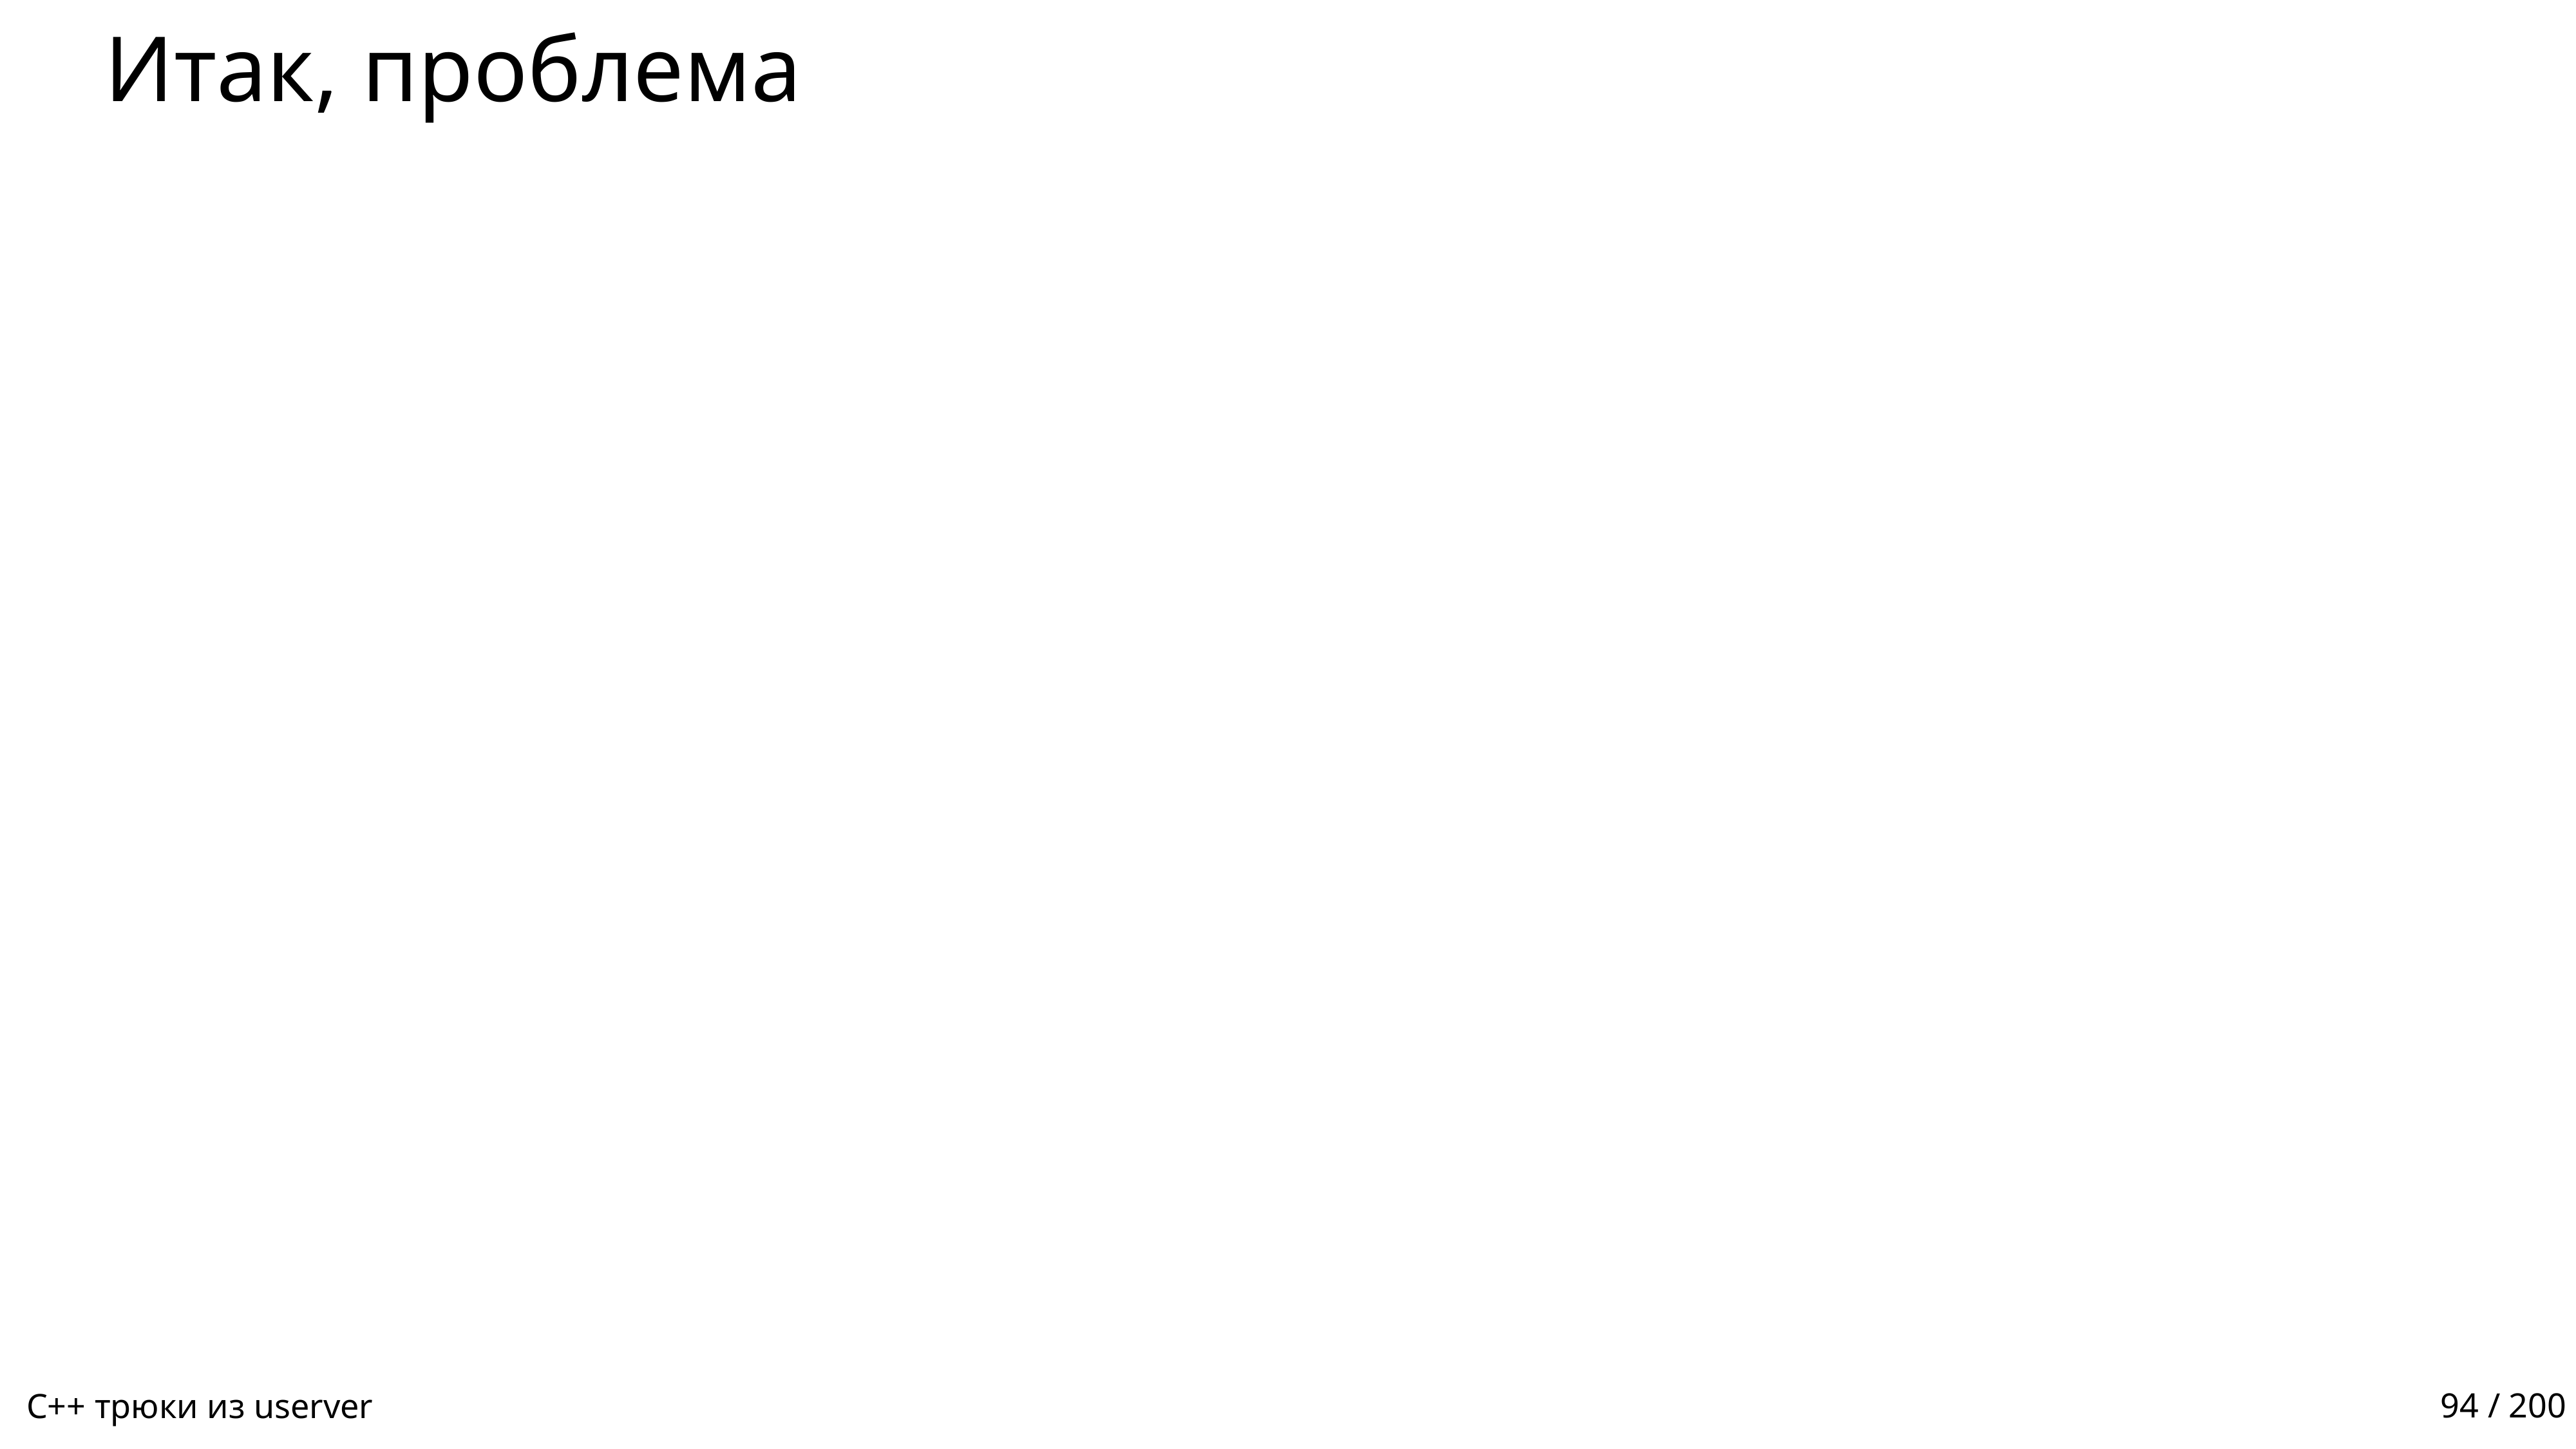

Итак, проблема
#
C++ трюки из userver